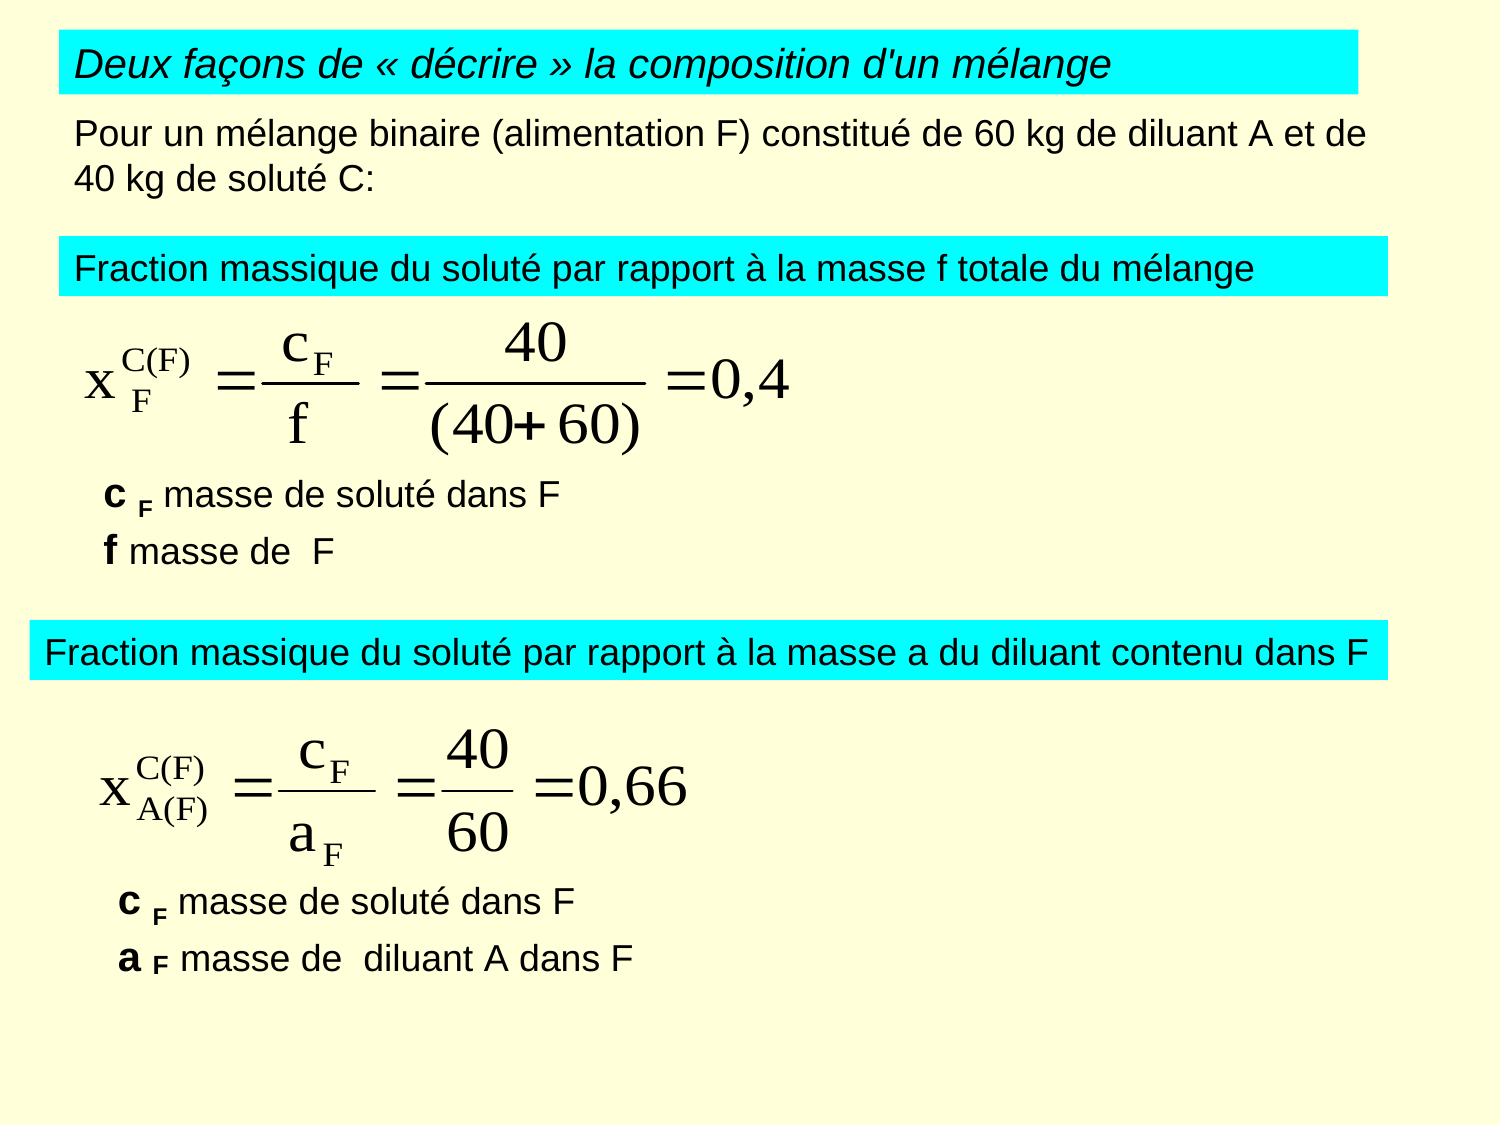

Deux façons de « décrire » la composition d'un mélange
Pour un mélange binaire (alimentation F) constitué de 60 kg de diluant A et de 40 kg de soluté C:
Fraction massique du soluté par rapport à la masse f totale du mélange
c F masse de soluté dans F
f masse de F
Fraction massique du soluté par rapport à la masse a du diluant contenu dans F
c F masse de soluté dans F
a F masse de diluant A dans F